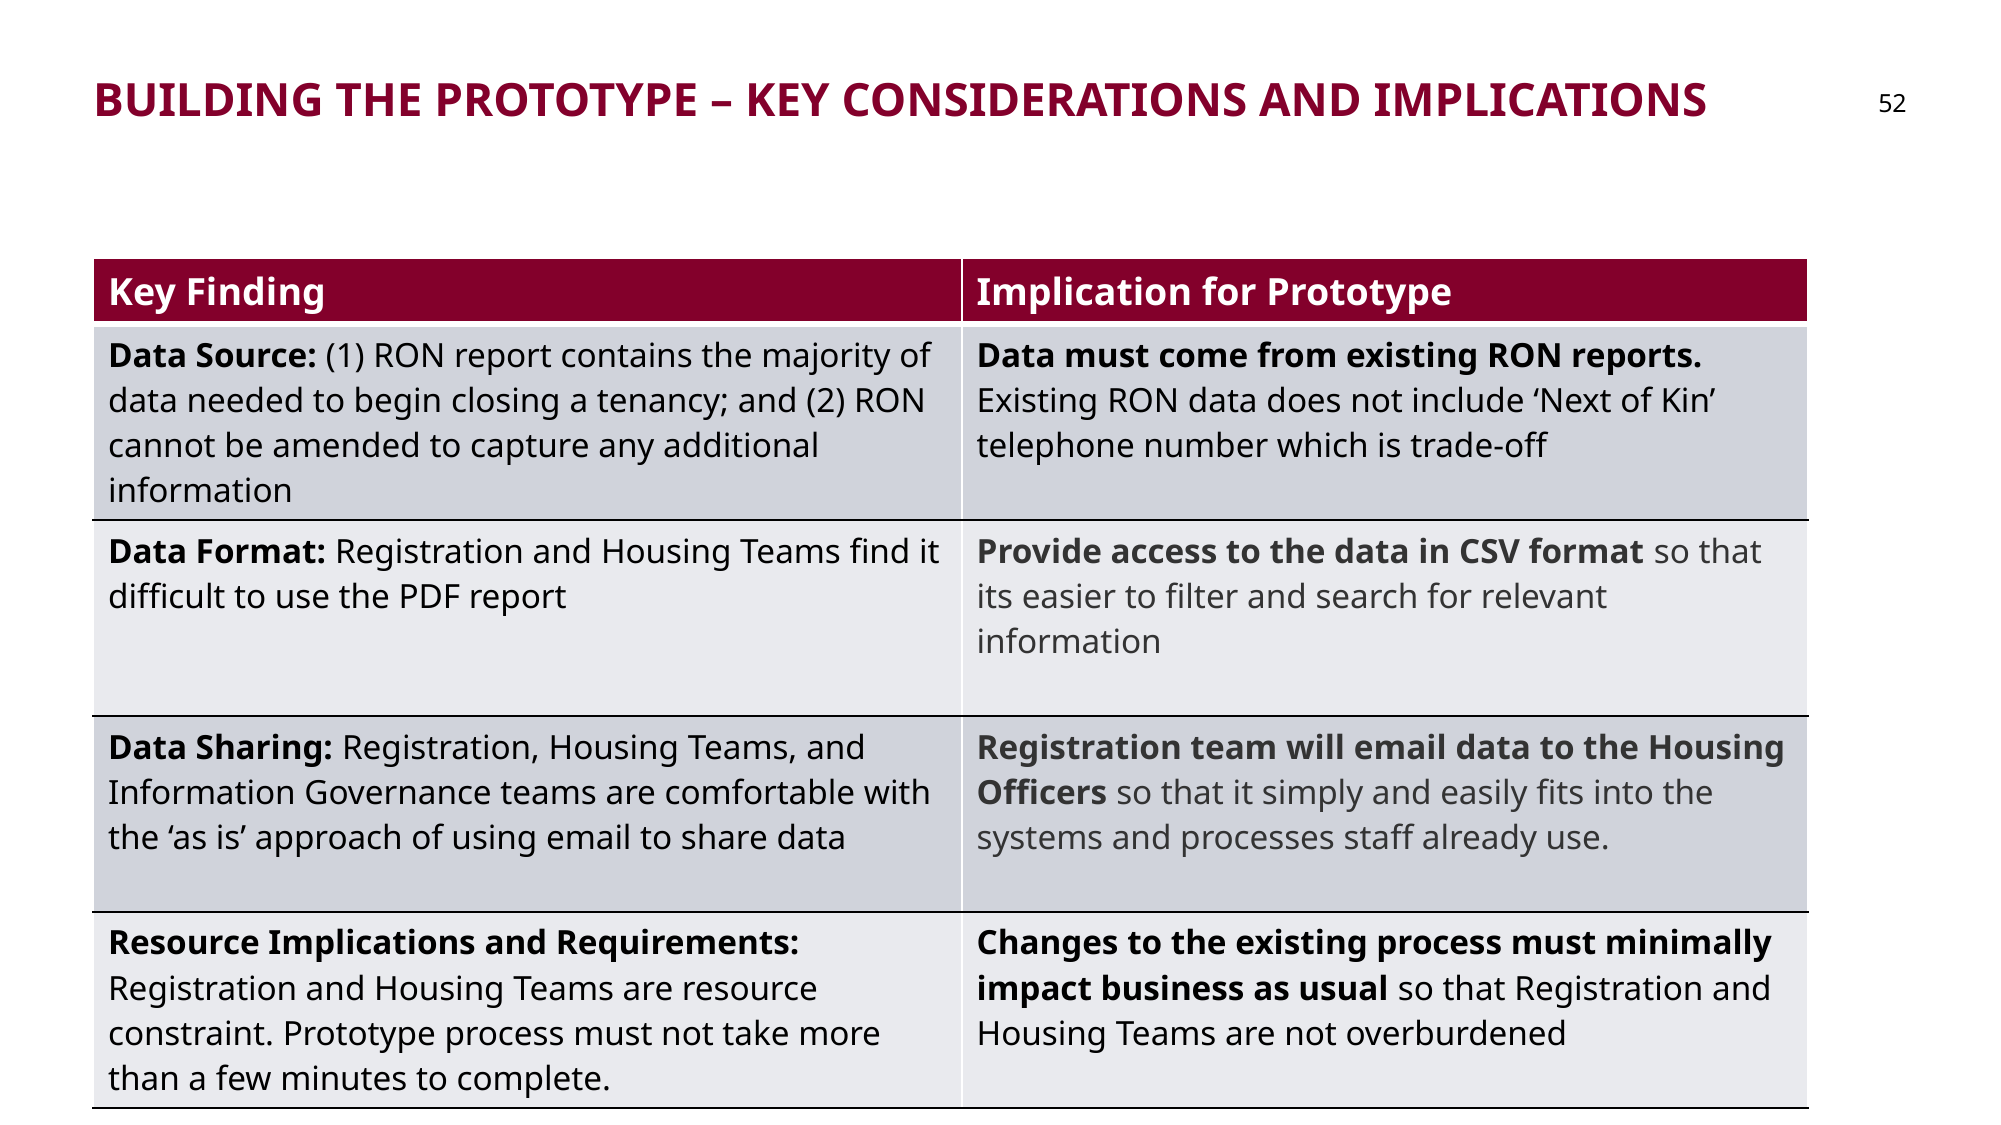

# BUILDING THE PROTOTYPE – KEY CONSIDERATIONS AND IMPLICATIONS
| Key Finding | Implication for Prototype |
| --- | --- |
| Data Source: (1) RON report contains the majority of data needed to begin closing a tenancy; and (2) RON cannot be amended to capture any additional information | Data must come from existing RON reports. Existing RON data does not include ‘Next of Kin’ telephone number which is trade-off |
| Data Format: Registration and Housing Teams find it difficult to use the PDF report | Provide access to the data in CSV format so that its easier to filter and search for relevant information |
| Data Sharing: Registration, Housing Teams, and Information Governance teams are comfortable with the ‘as is’ approach of using email to share data | Registration team will email data to the Housing Officers so that it simply and easily fits into the systems and processes staff already use. |
| Resource Implications and Requirements: Registration and Housing Teams are resource constraint. Prototype process must not take more than a few minutes to complete. | Changes to the existing process must minimally impact business as usual so that Registration and Housing Teams are not overburdened |